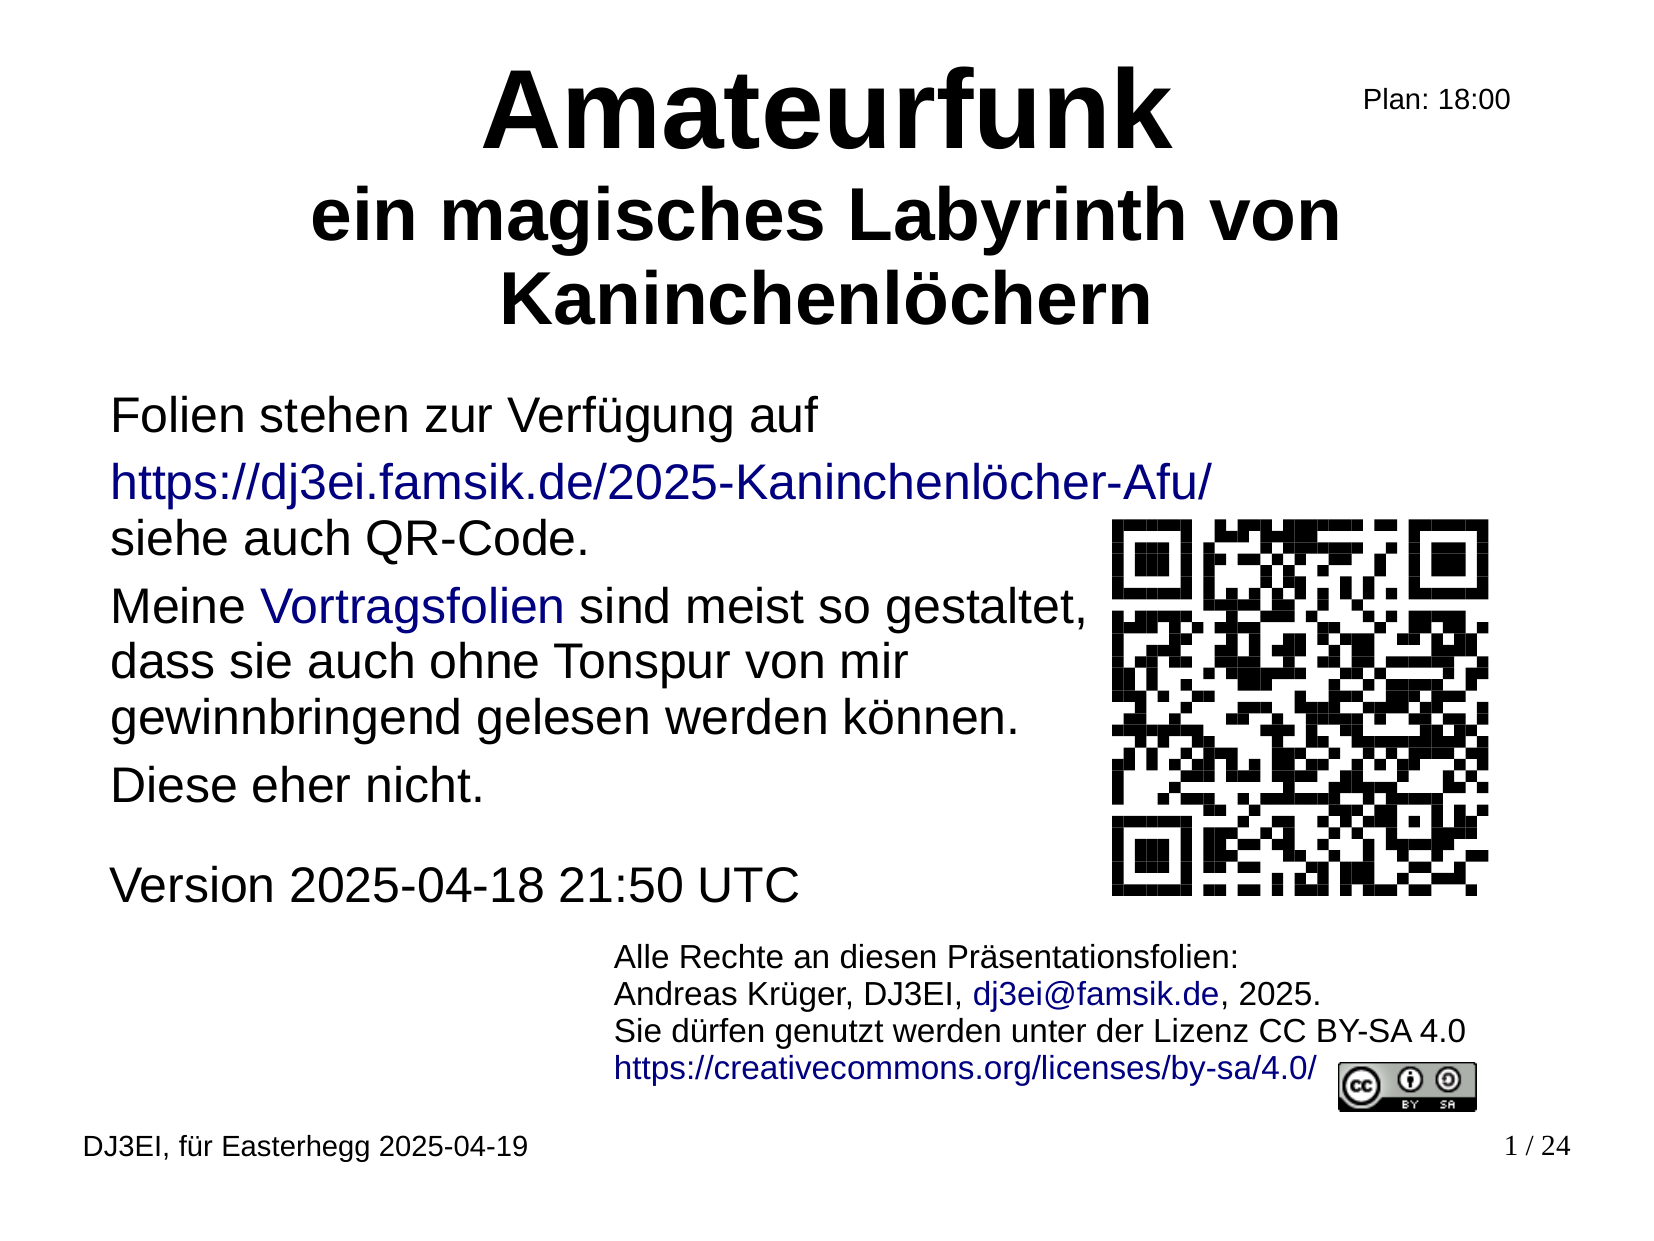

# Amateurfunk ein magisches Labyrinth von Kaninchenlöchern
Plan: 18:00
Folien stehen zur Verfügung auf
https://dj3ei.famsik.de/2025-Kaninchenlöcher-Afu/
siehe auch QR-Code.
Meine Vortragsfolien sind meist so gestaltet,
dass sie auch ohne Tonspur von mir
gewinnbringend gelesen werden können.
Diese eher nicht.
Version 2025-04-18 21:50 UTC
Alle Rechte an diesen Präsentationsfolien:
Andreas Krüger, DJ3EI, dj3ei@famsik.de, 2025.
Sie dürfen genutzt werden unter der Lizenz CC BY-SA 4.0 https://creativecommons.org/licenses/by-sa/4.0/
1